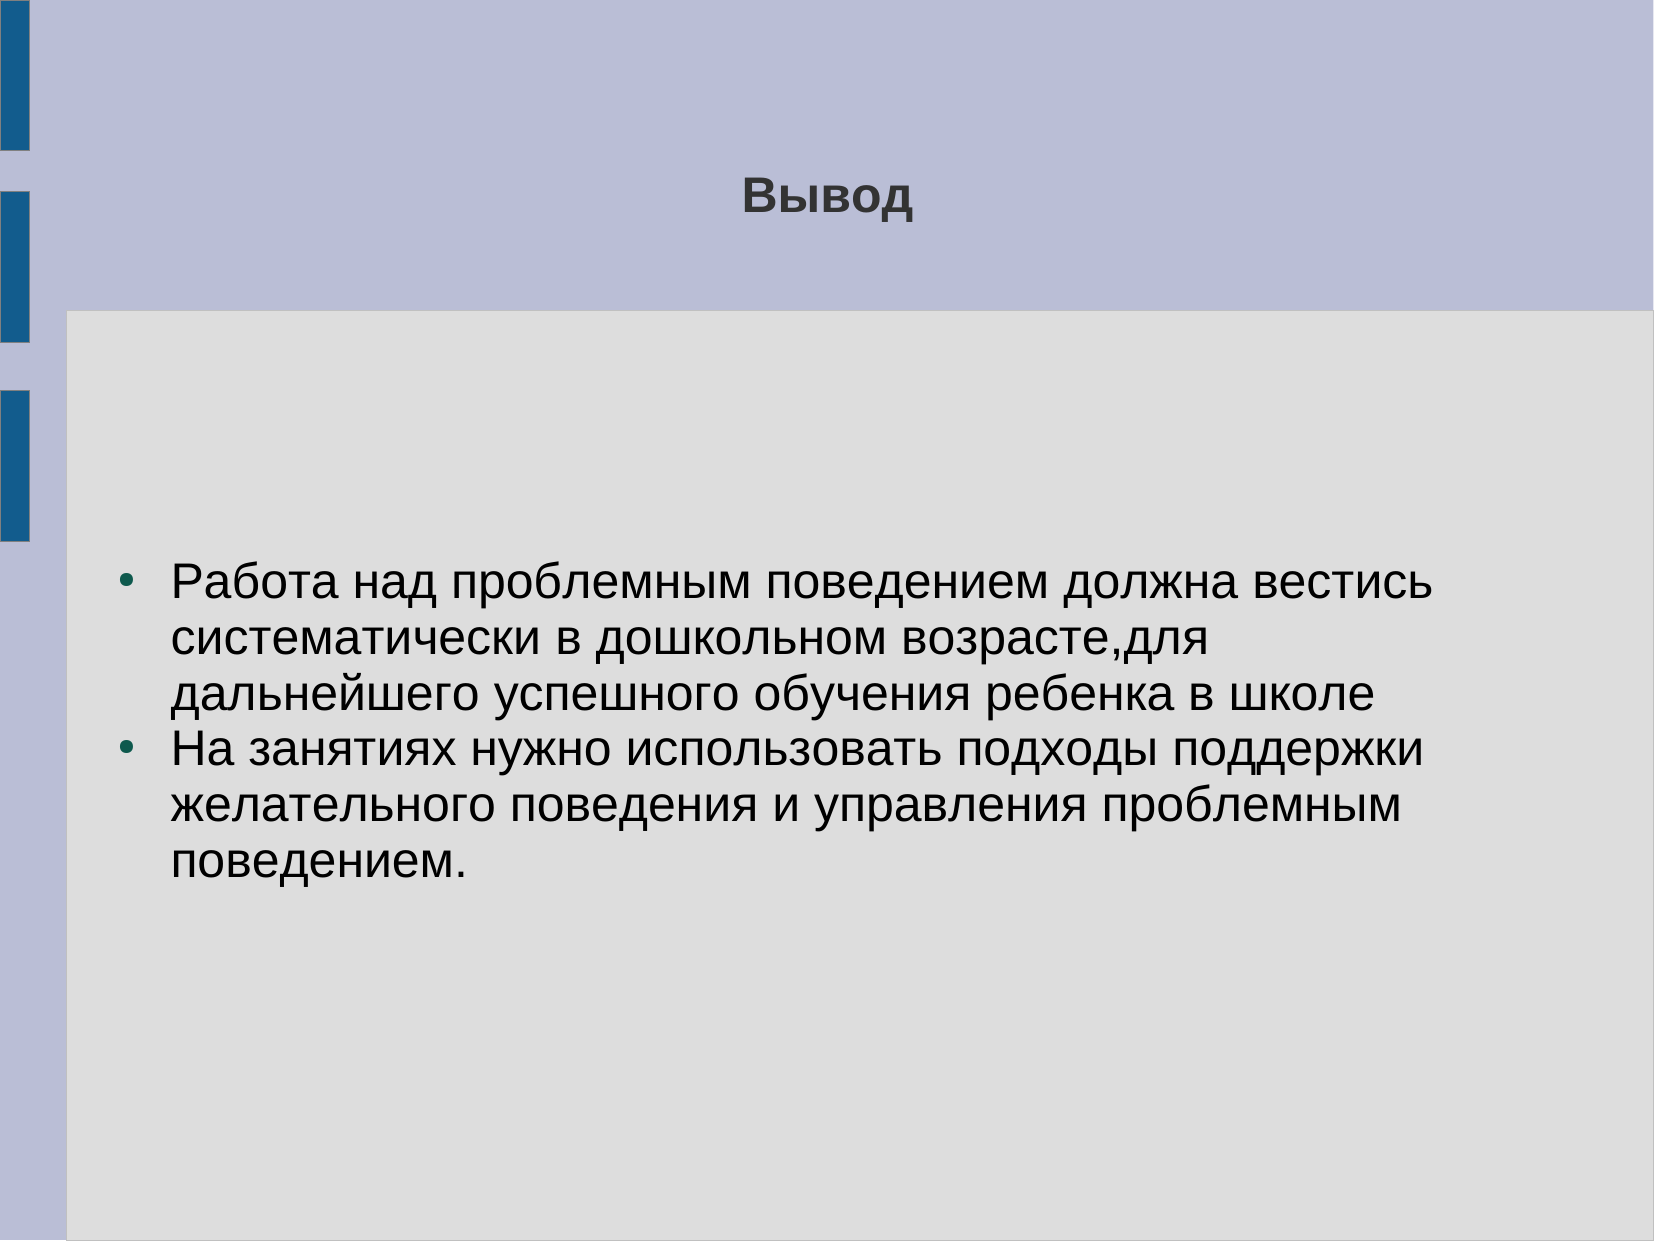

# Вывод
Работа над проблемным поведением должна вестись систематически в дошкольном возрасте,для дальнейшего успешного обучения ребенка в школе
На занятиях нужно использовать подходы поддержки желательного поведения и управления проблемным поведением.